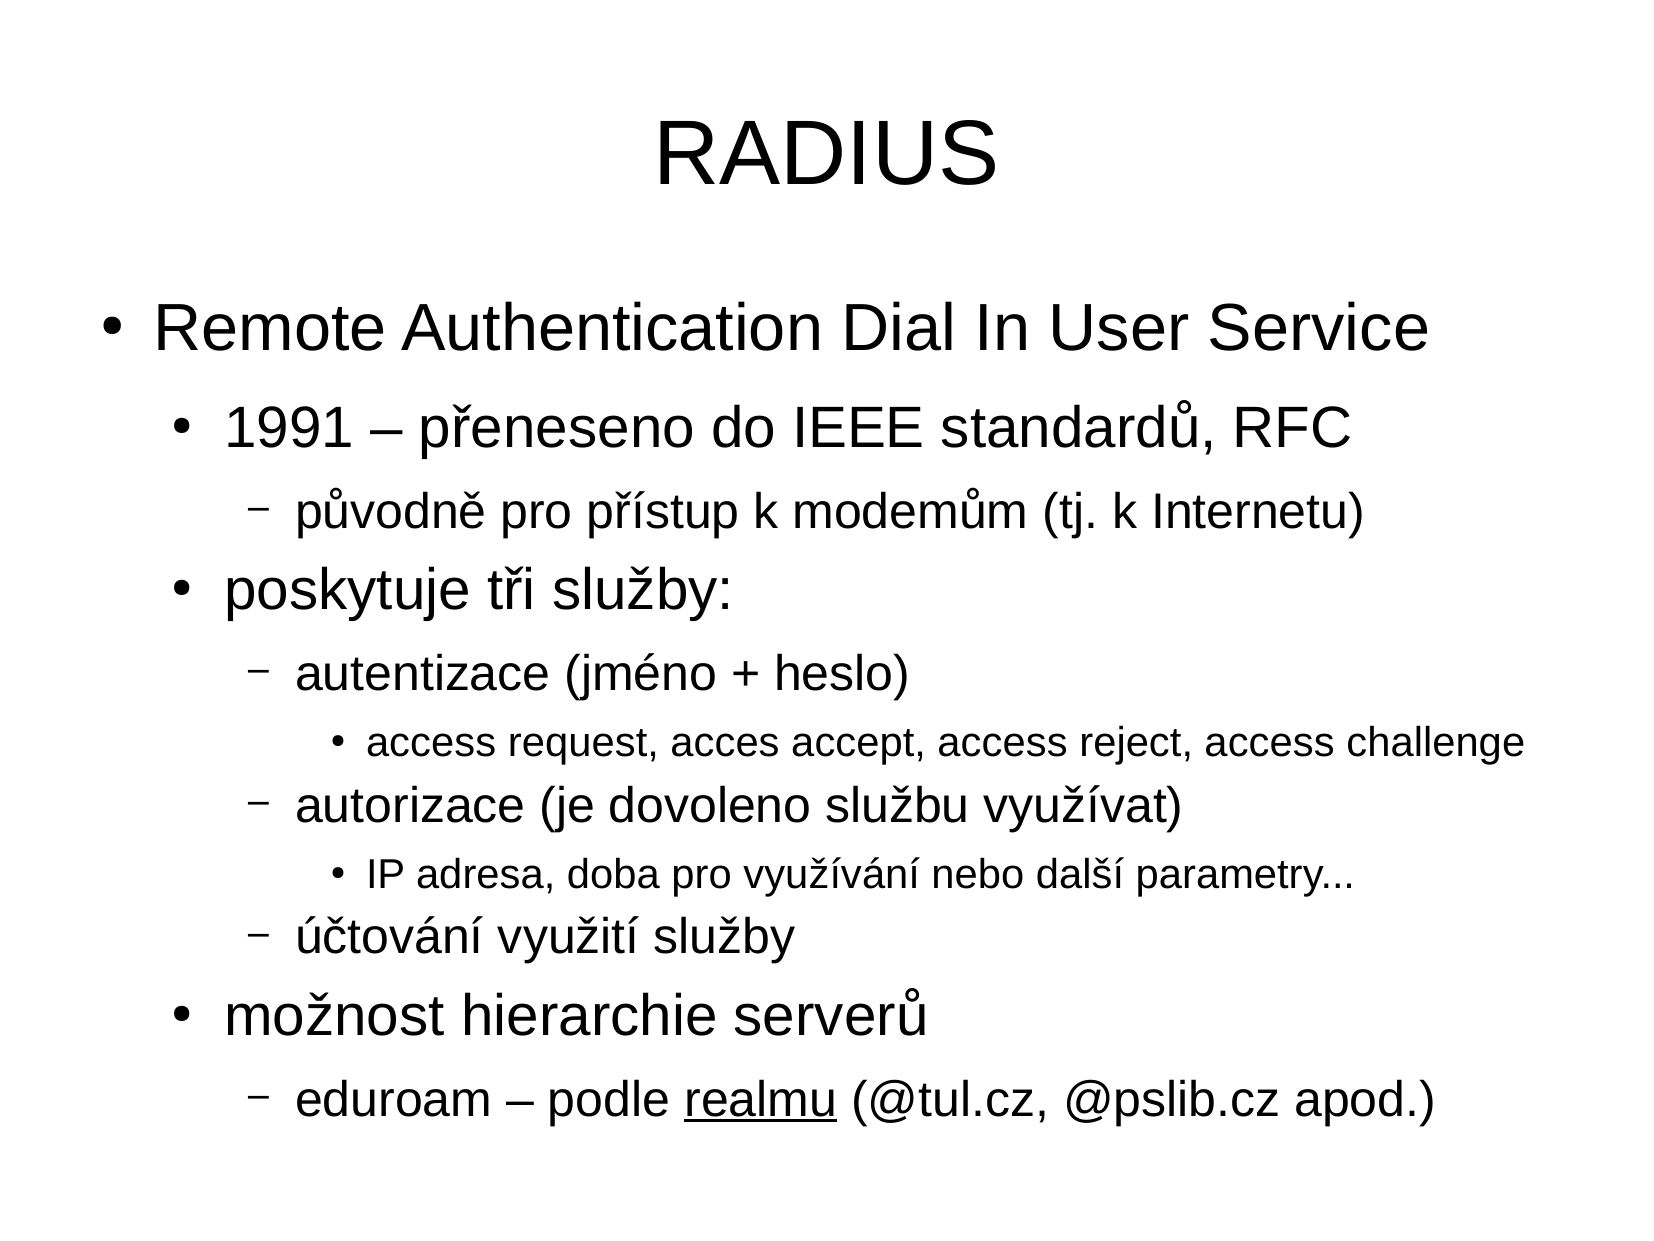

# RADIUS
Remote Authentication Dial In User Service
1991 – přeneseno do IEEE standardů, RFC
původně pro přístup k modemům (tj. k Internetu)
poskytuje tři služby:
autentizace (jméno + heslo)
access request, acces accept, access reject, access challenge
autorizace (je dovoleno službu využívat)
IP adresa, doba pro využívání nebo další parametry...
účtování využití služby
možnost hierarchie serverů
eduroam – podle realmu (@tul.cz, @pslib.cz apod.)